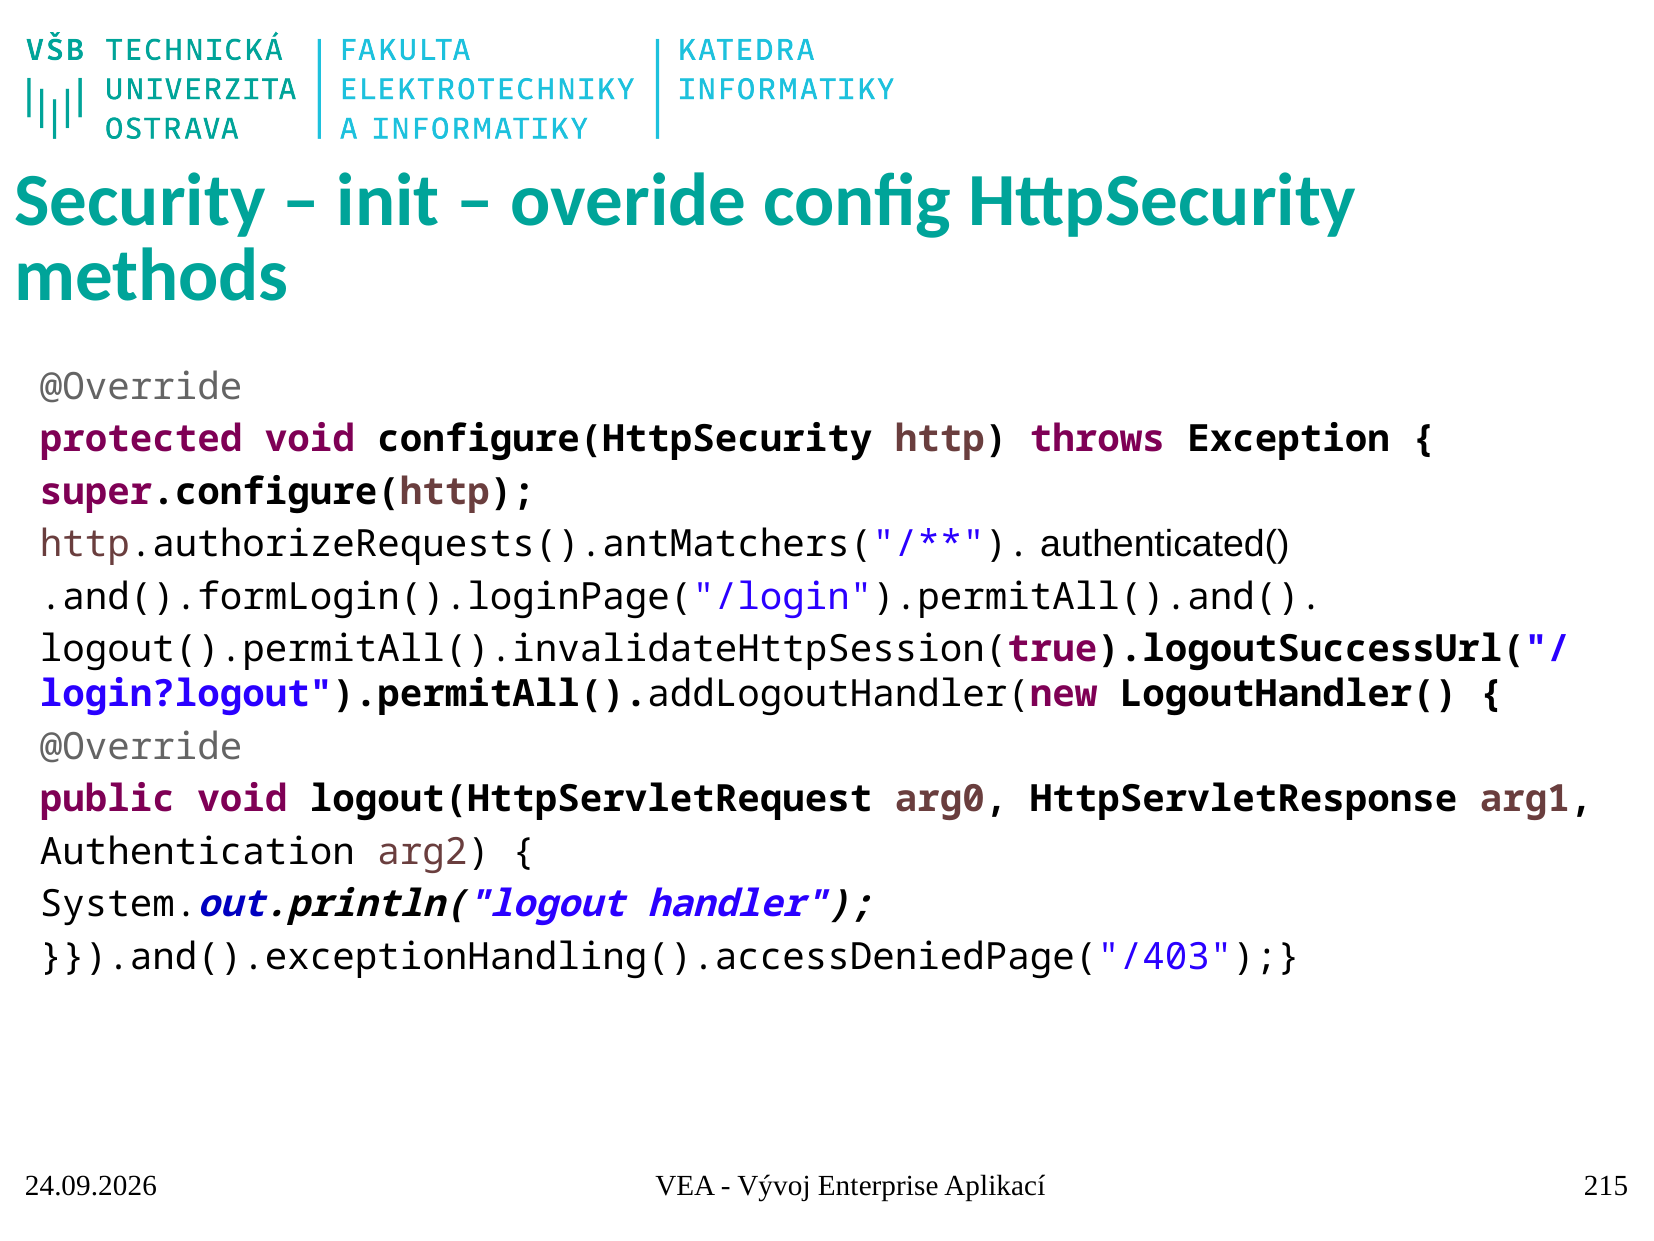

Security – init – overide config HttpSecurity methods
# @Override
protected void configure(HttpSecurity http) throws Exception {
super.configure(http);
http.authorizeRequests().antMatchers("/**"). authenticated()
.and().formLogin().loginPage("/login").permitAll().and().
logout().permitAll().invalidateHttpSession(true).logoutSuccessUrl("/login?logout").permitAll().addLogoutHandler(new LogoutHandler() {
@Override
public void logout(HttpServletRequest arg0, HttpServletResponse arg1,
Authentication arg2) {
System.out.println("logout handler");
}}).and().exceptionHandling().accessDeniedPage("/403");}
VEA - Vývoj Enterprise Aplikací
215